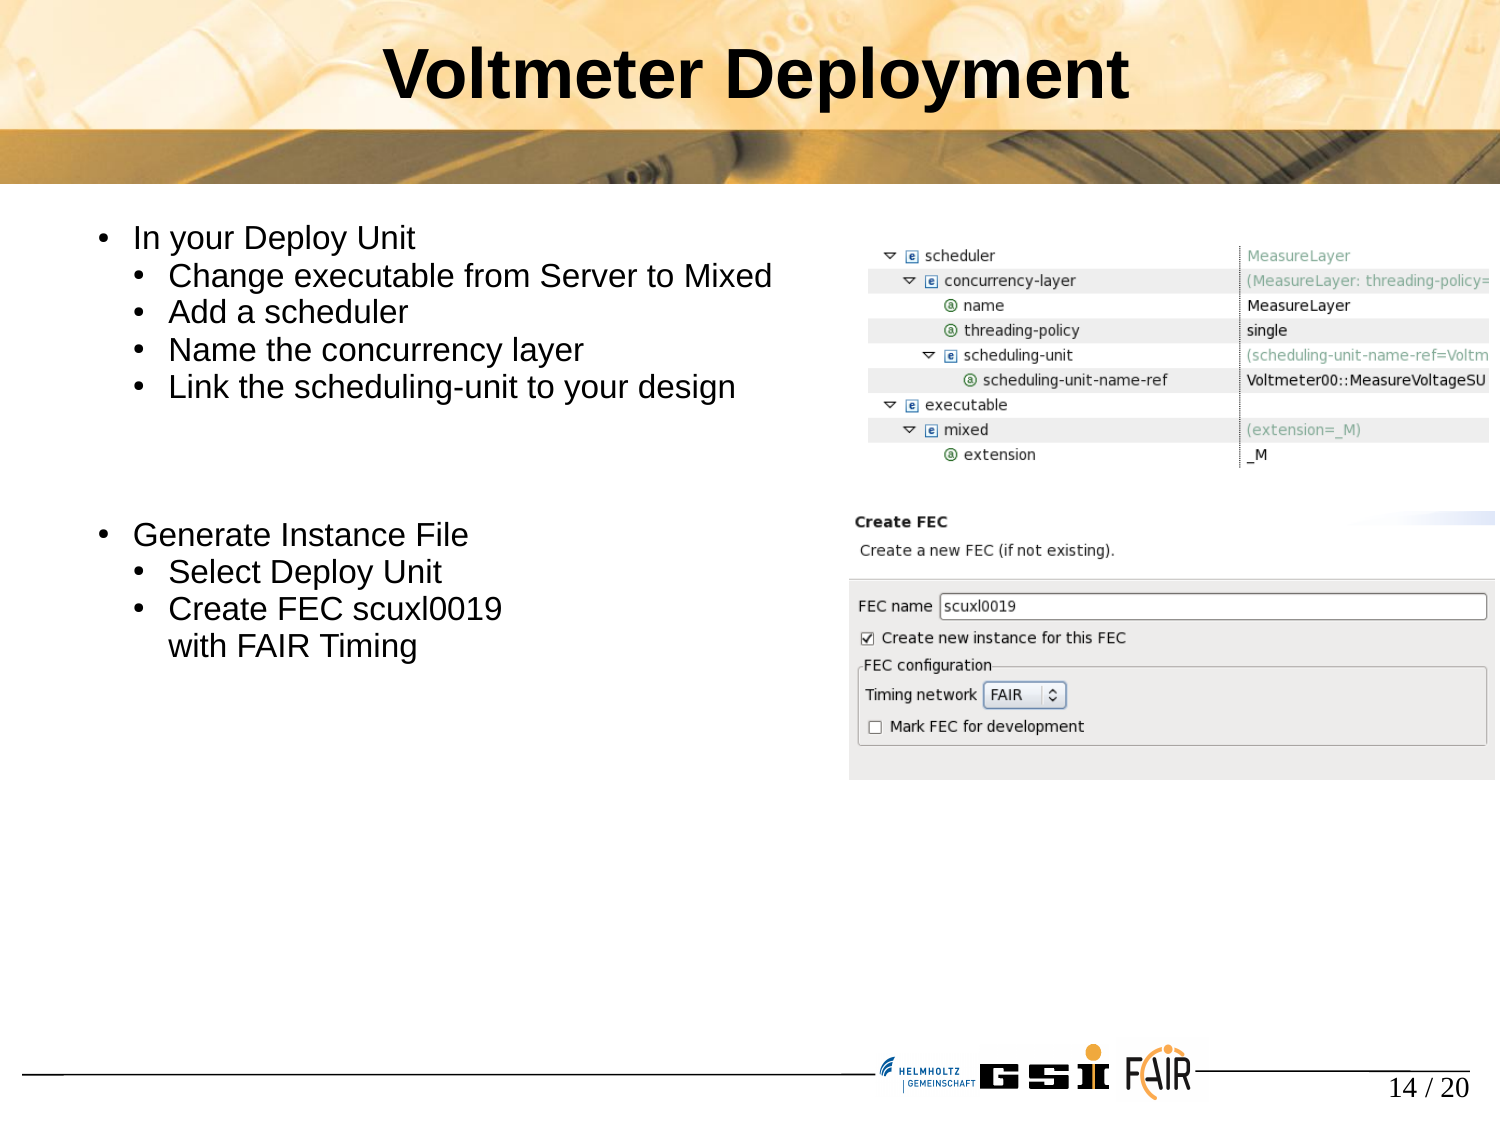

# Voltmeter Deployment
In your Deploy Unit
Change executable from Server to Mixed
Add a scheduler
Name the concurrency layer
Link the scheduling-unit to your design
Generate Instance File
Select Deploy Unit
Create FEC scuxl0019
with FAIR Timing
14